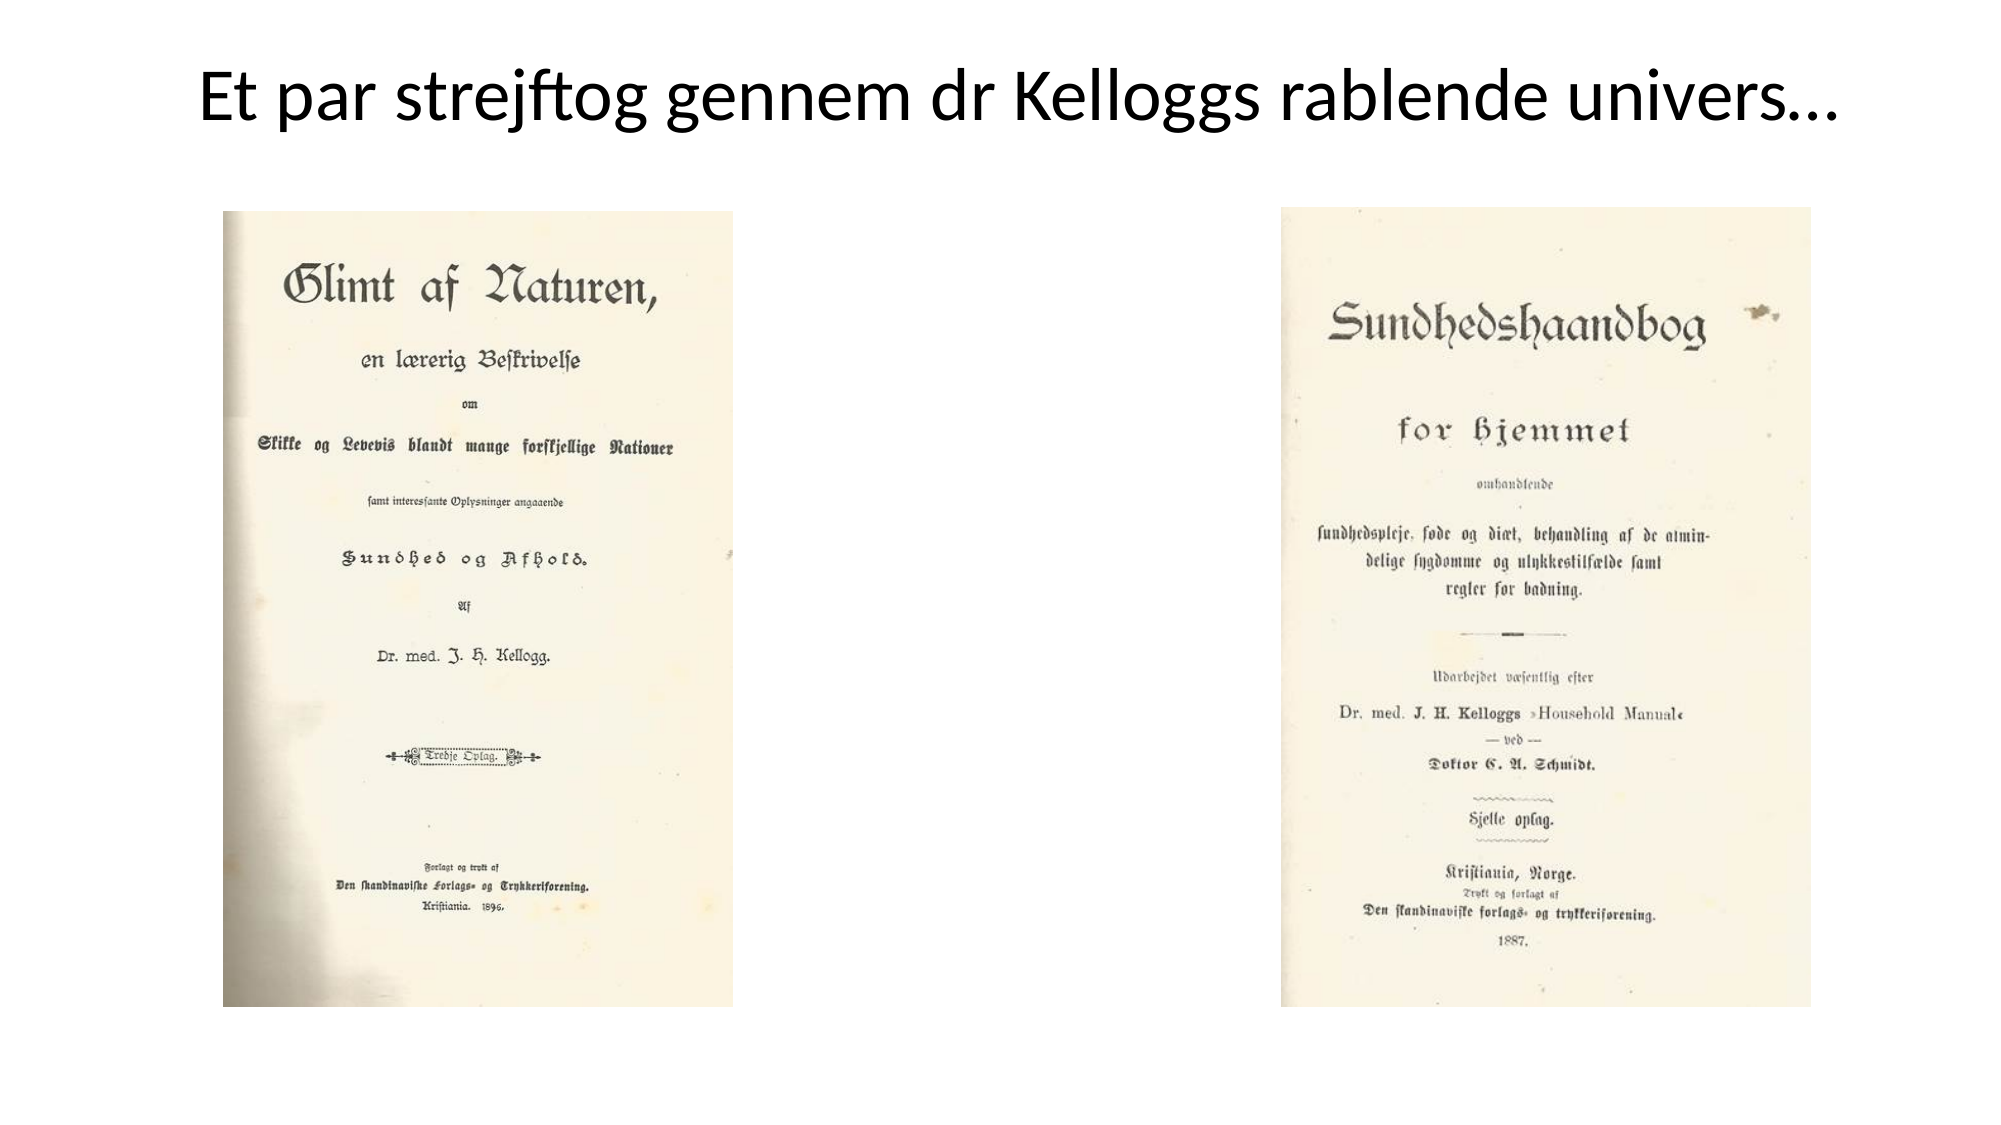

Et par strejftog gennem dr Kelloggs rablende univers…